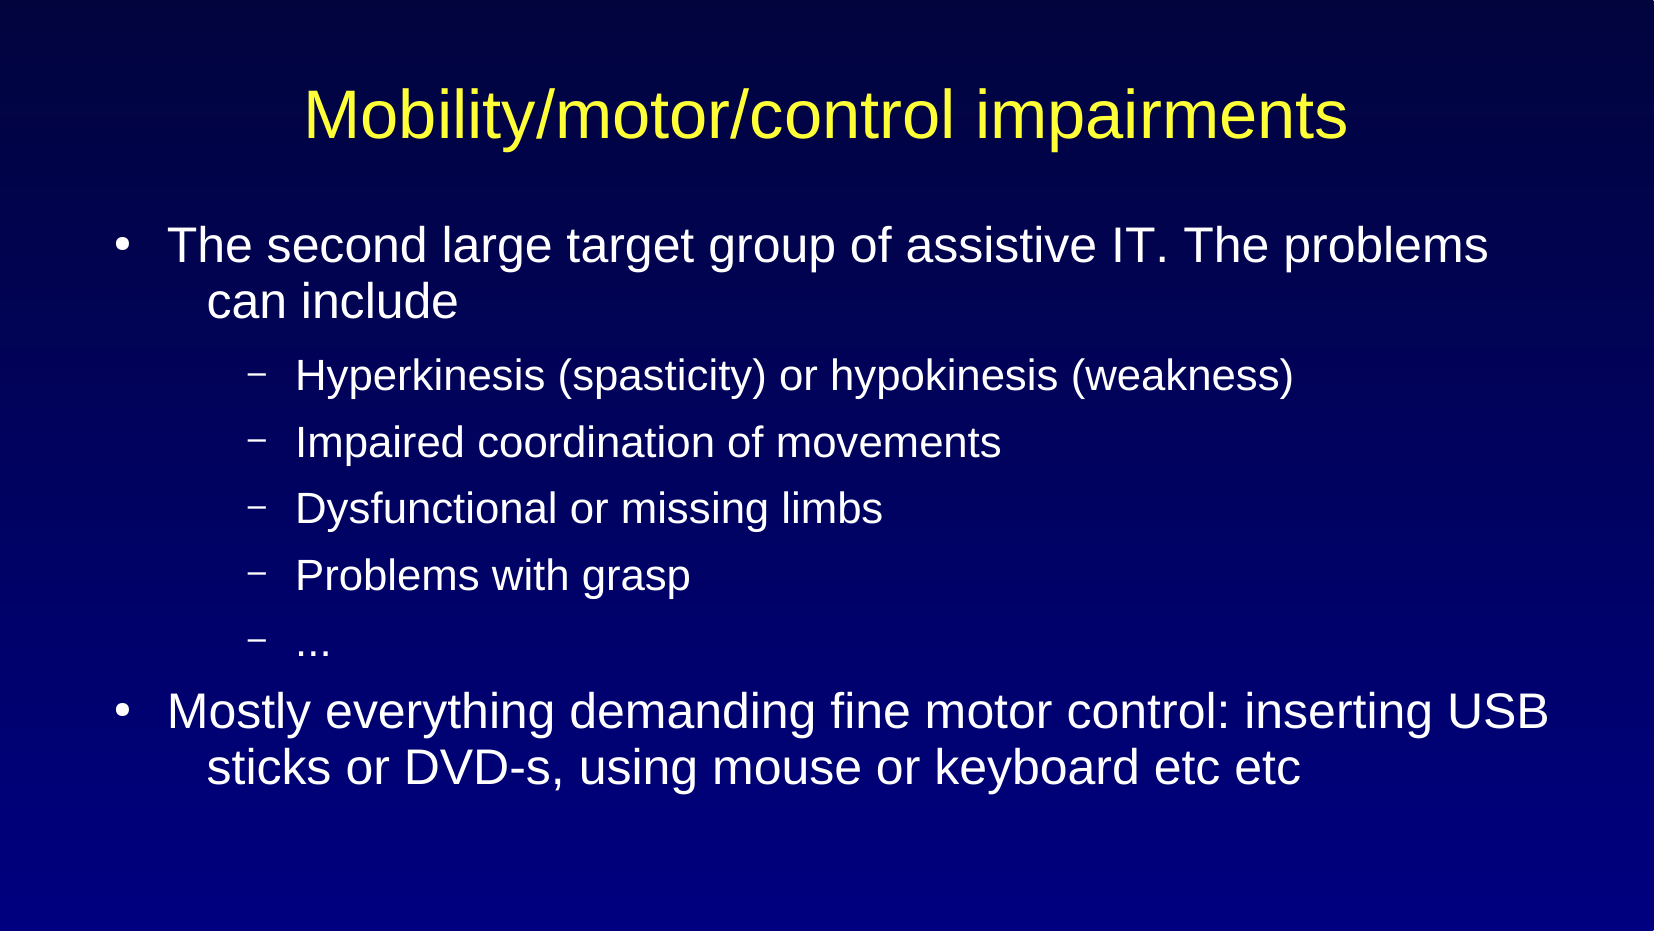

# Mobility/motor/control impairments
The second large target group of assistive IT. The problems can include
Hyperkinesis (spasticity) or hypokinesis (weakness)
Impaired coordination of movements
Dysfunctional or missing limbs
Problems with grasp
...
Mostly everything demanding fine motor control: inserting USB sticks or DVD-s, using mouse or keyboard etc etc